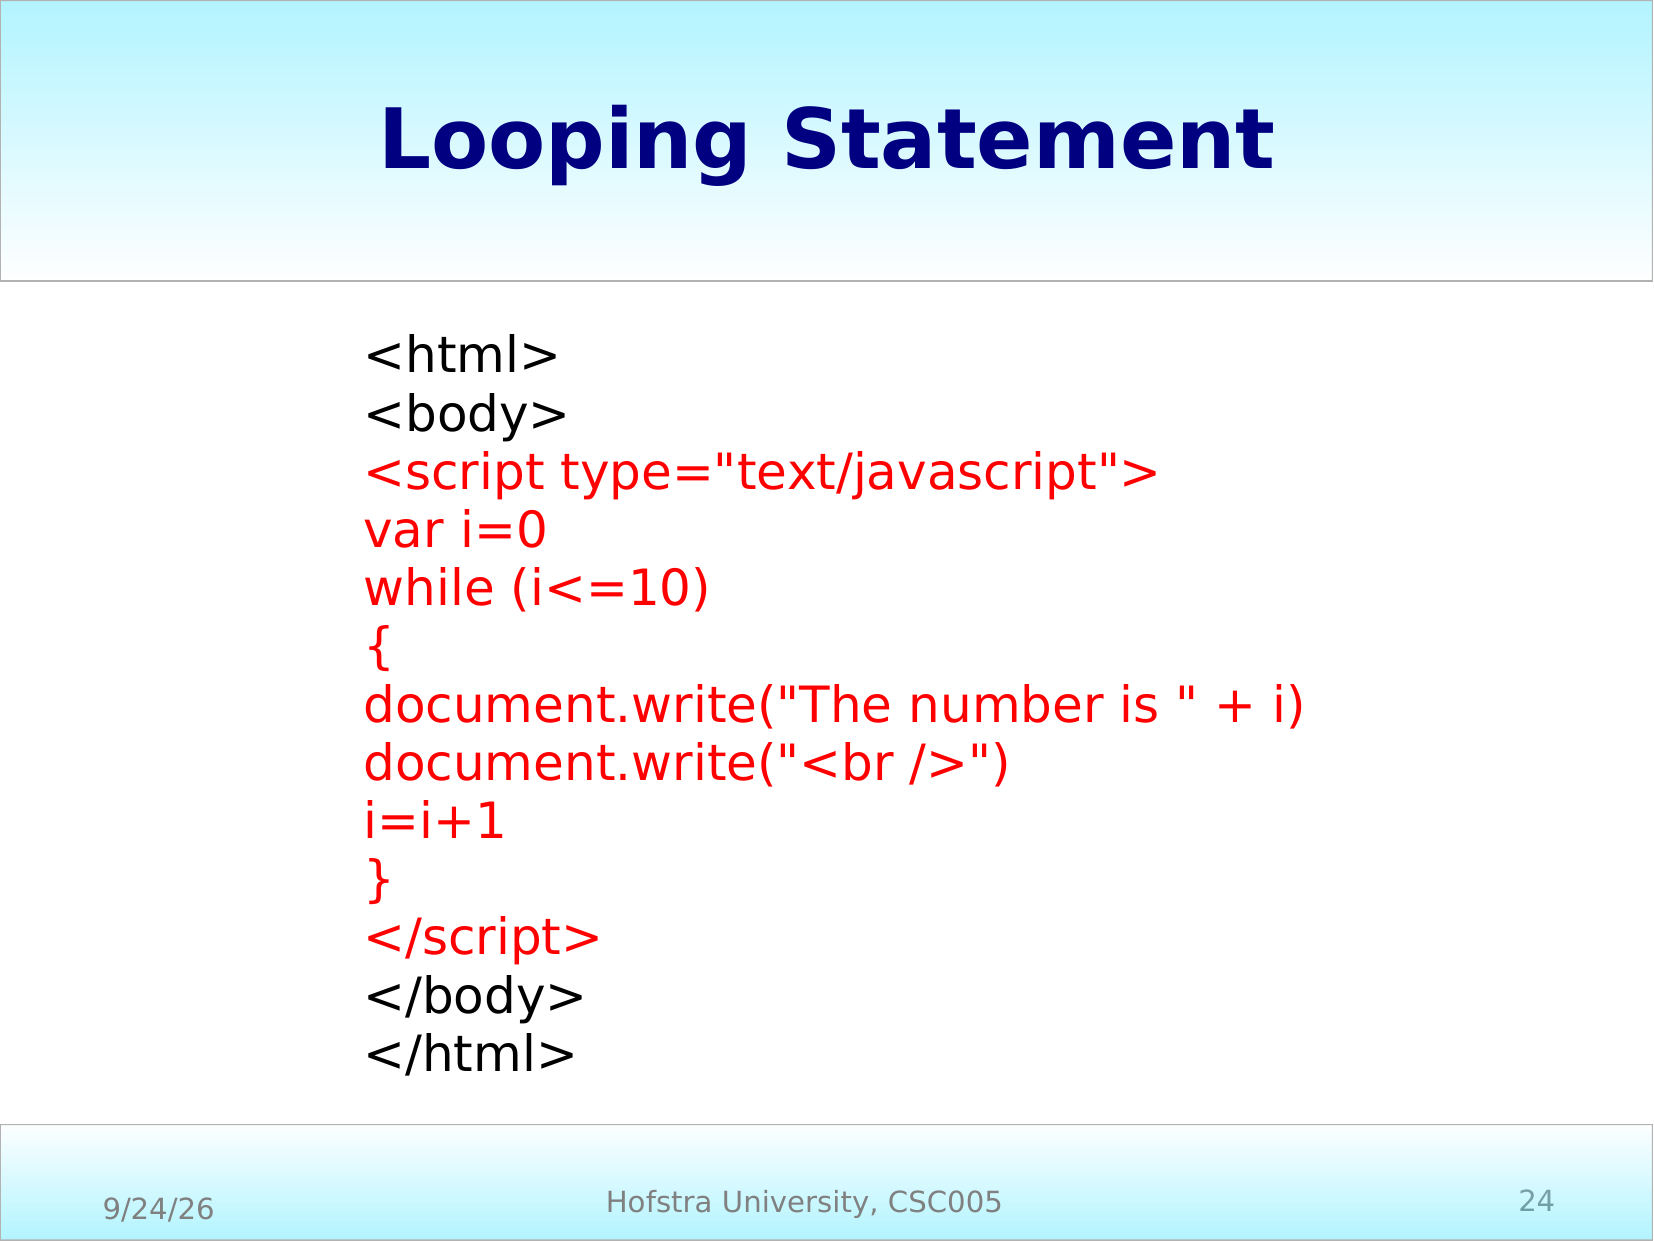

# Looping Statement
<html>
<body>
<script type="text/javascript">
var i=0
while (i<=10)
{
document.write("The number is " + i)
document.write("<br />")
i=i+1
}
</script>
</body>
</html>
24
Hofstra University, CSC005